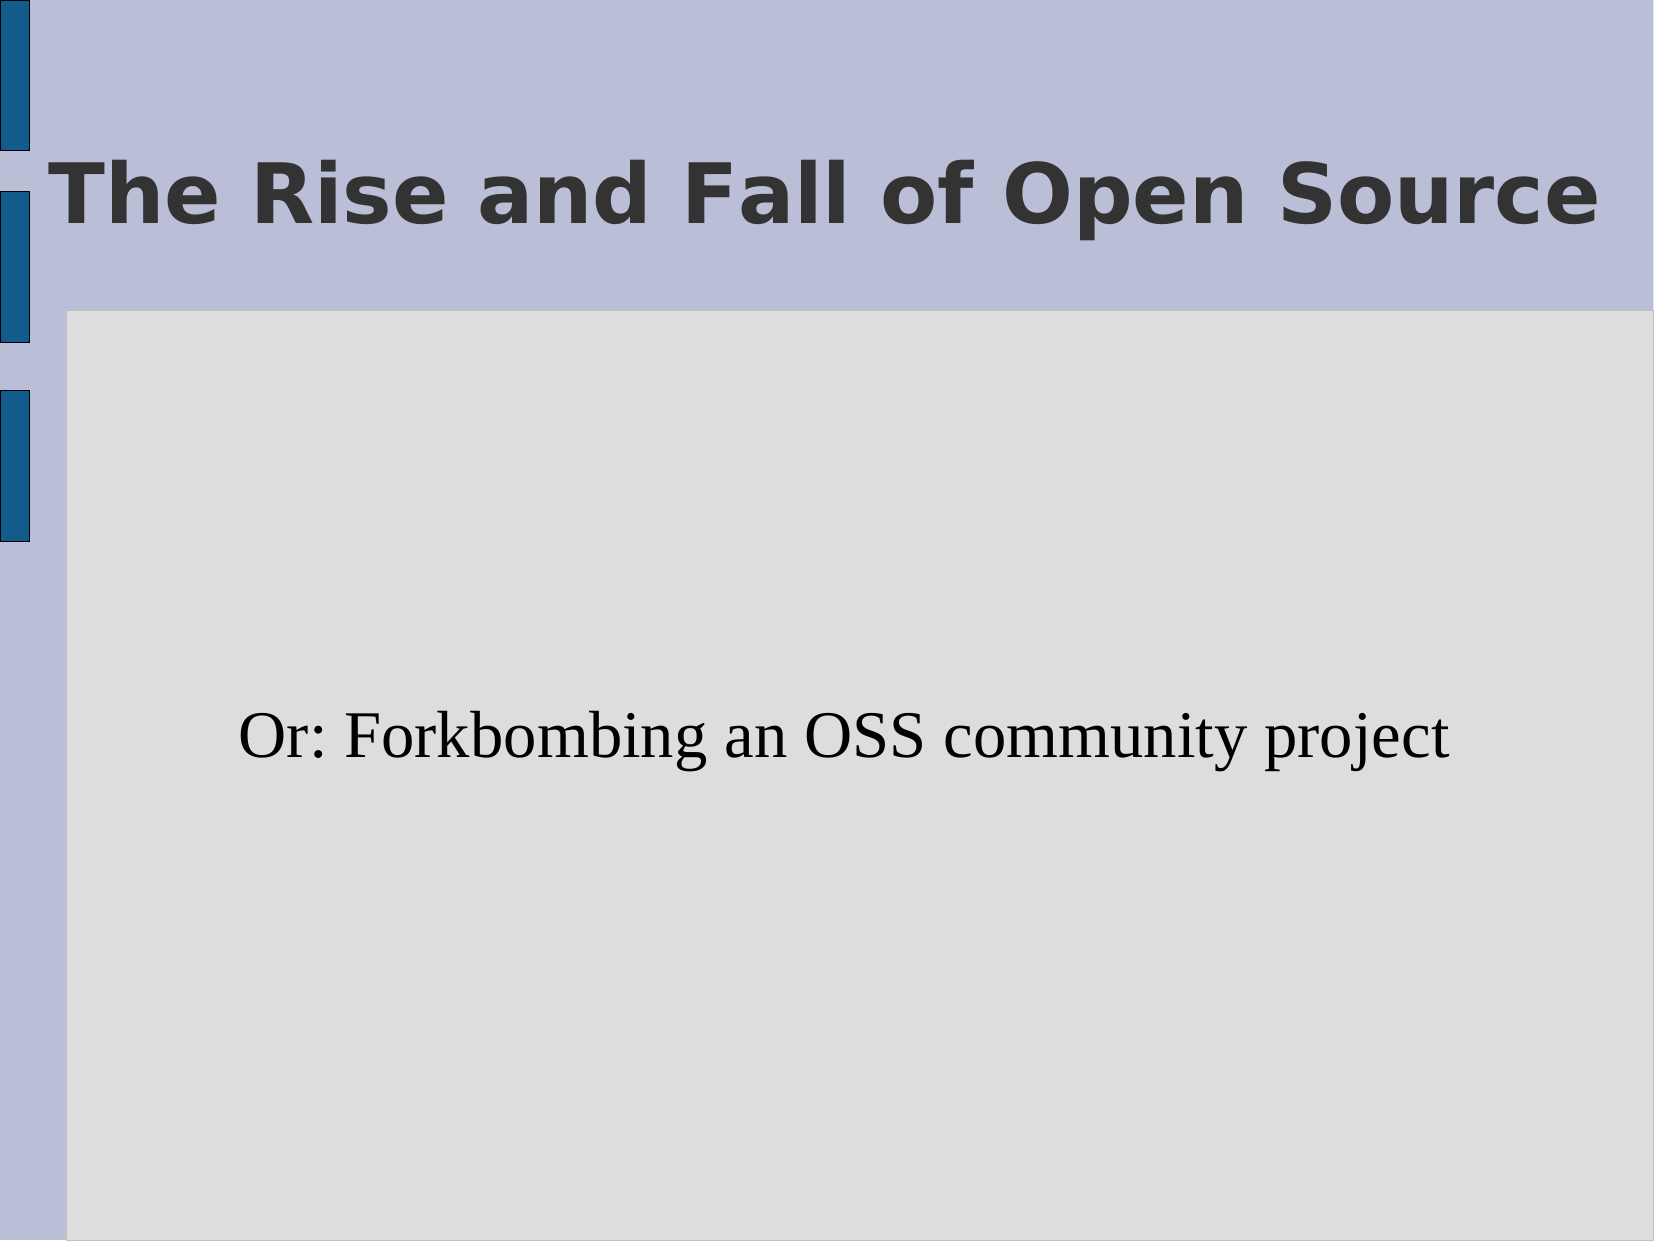

# The Rise and Fall of Open Source
Or: Forkbombing an OSS community project